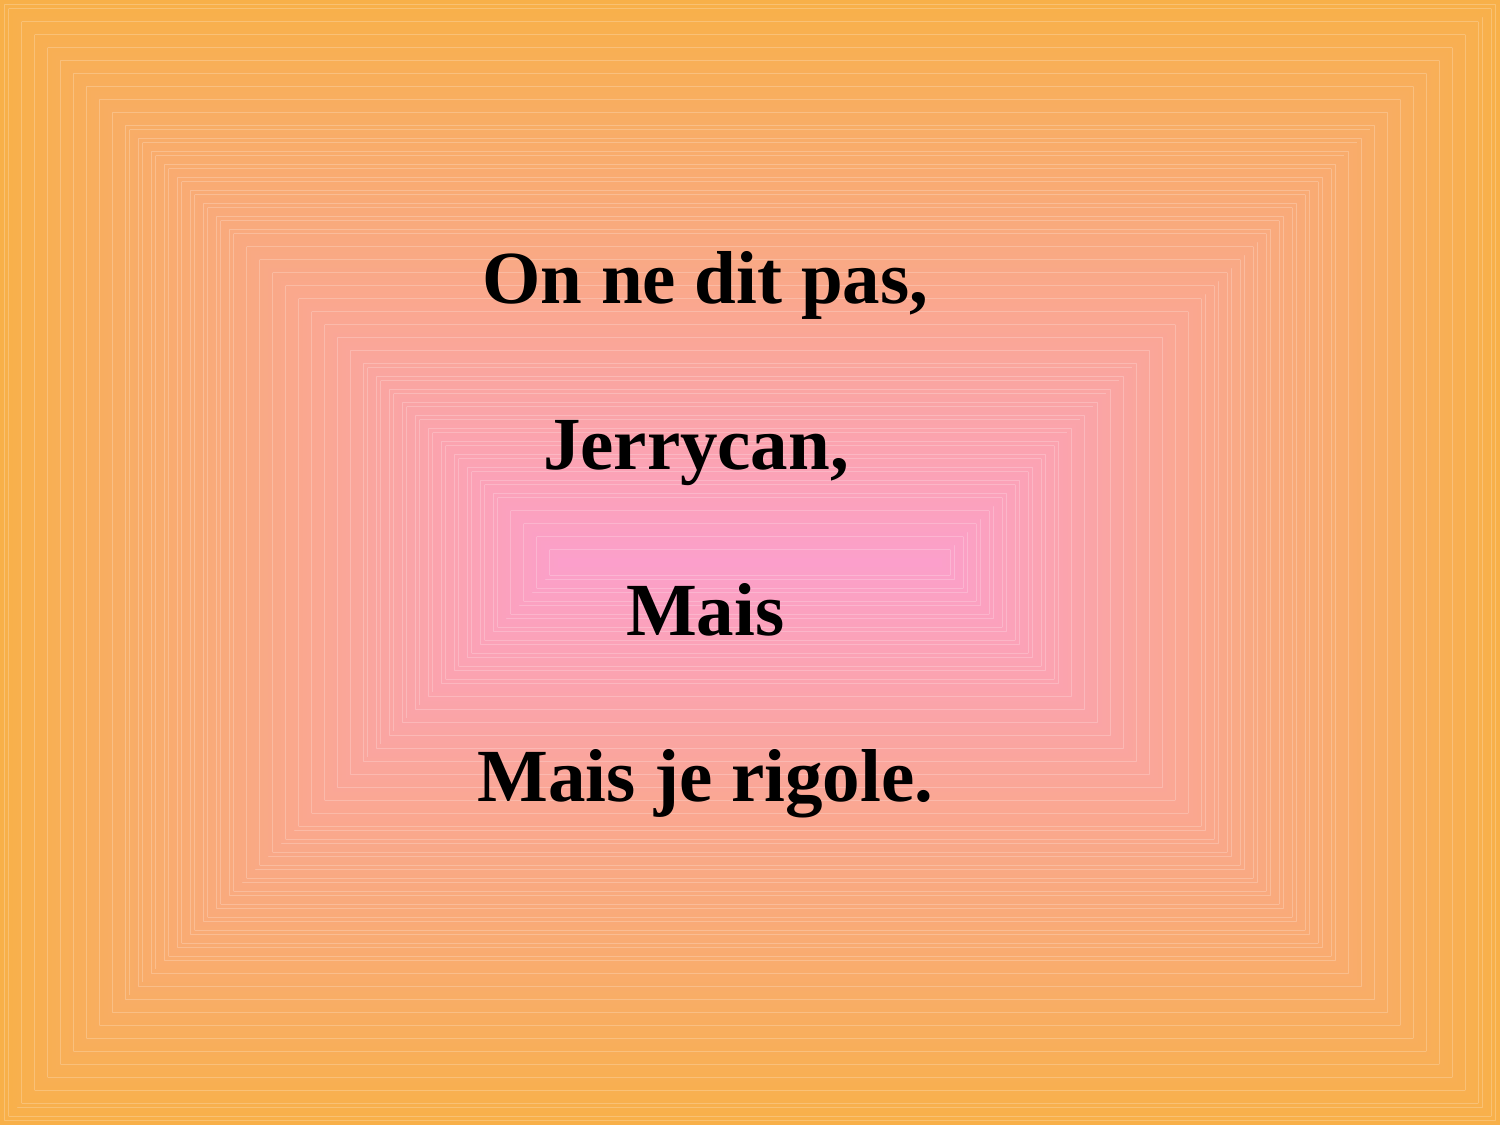

On ne dit pas,
Jerrycan,
Mais
Mais je rigole.